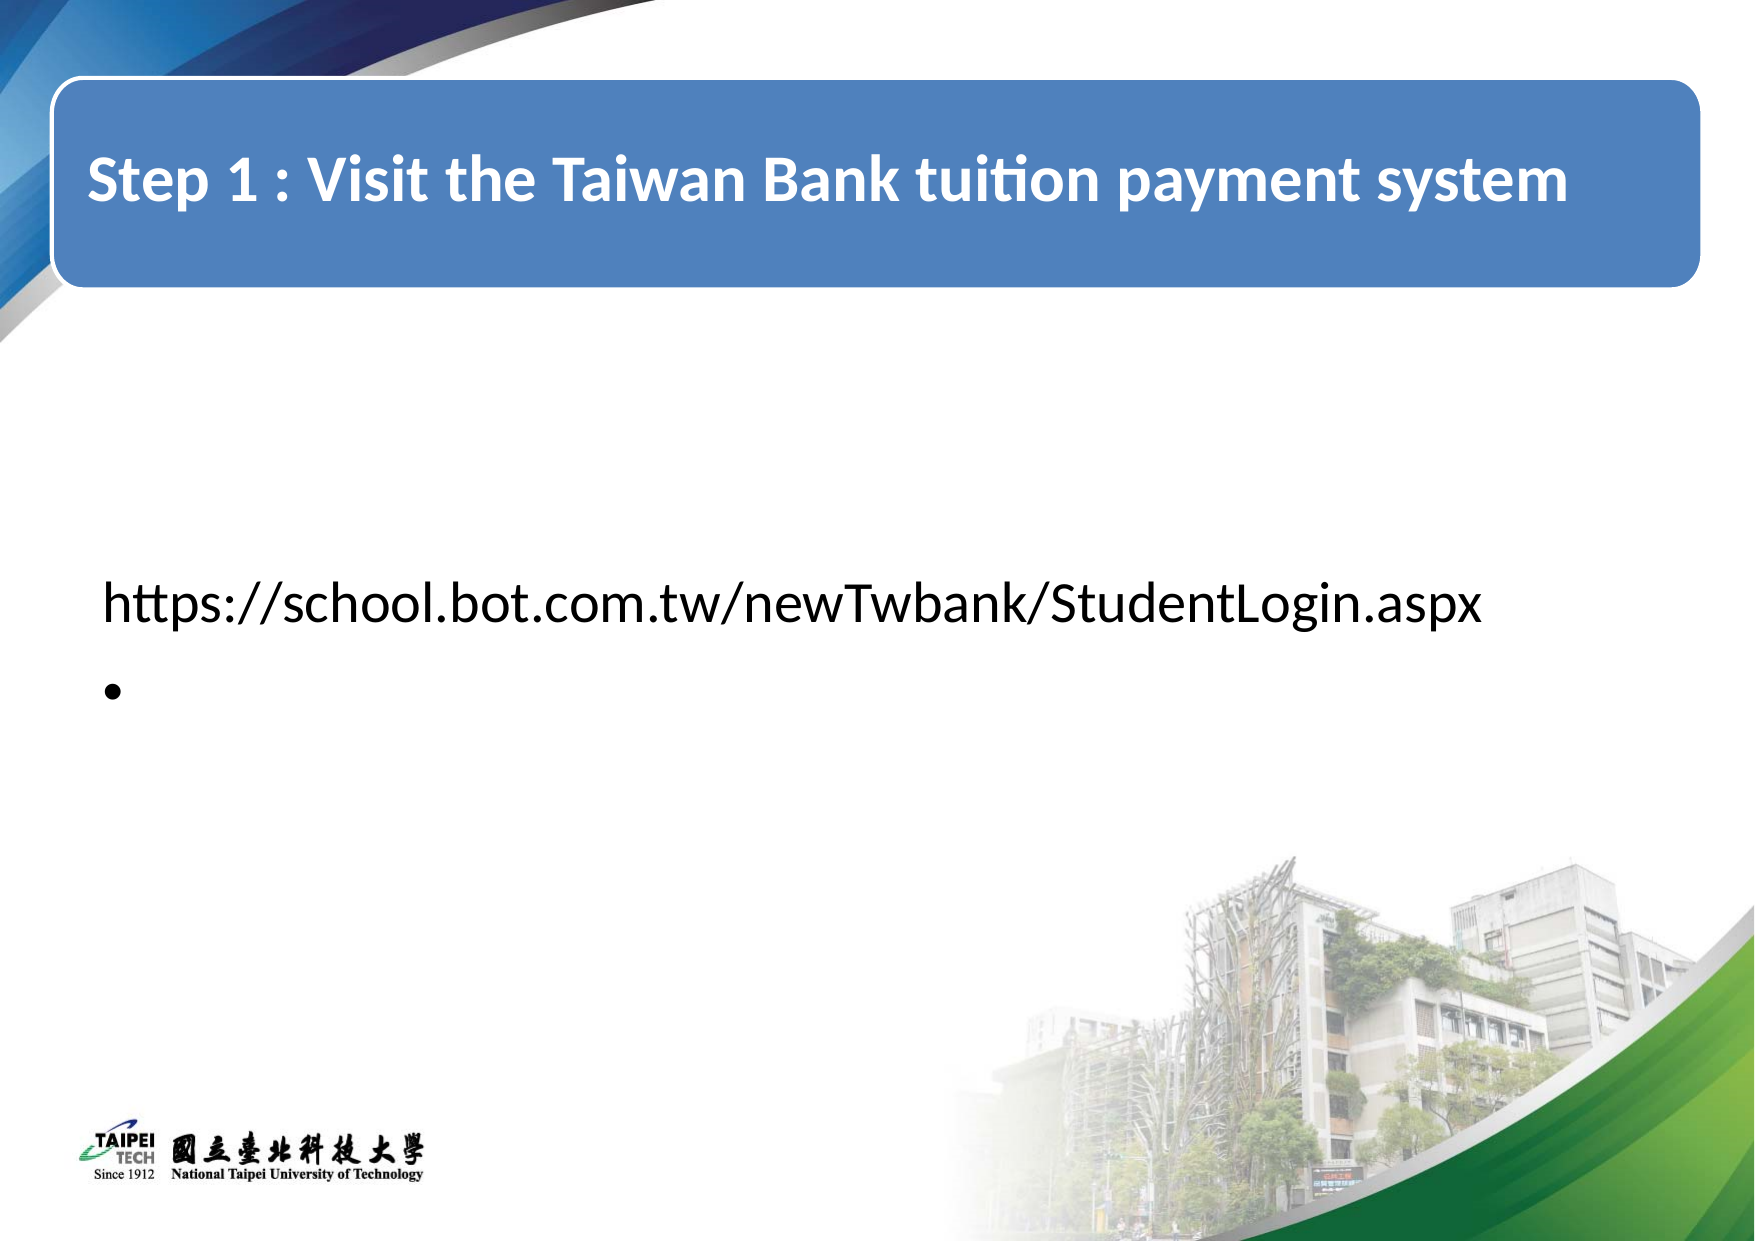

Step 1 : Visit the Taiwan Bank tuition payment system
# https://school.bot.com.tw/newTwbank/StudentLogin.aspx